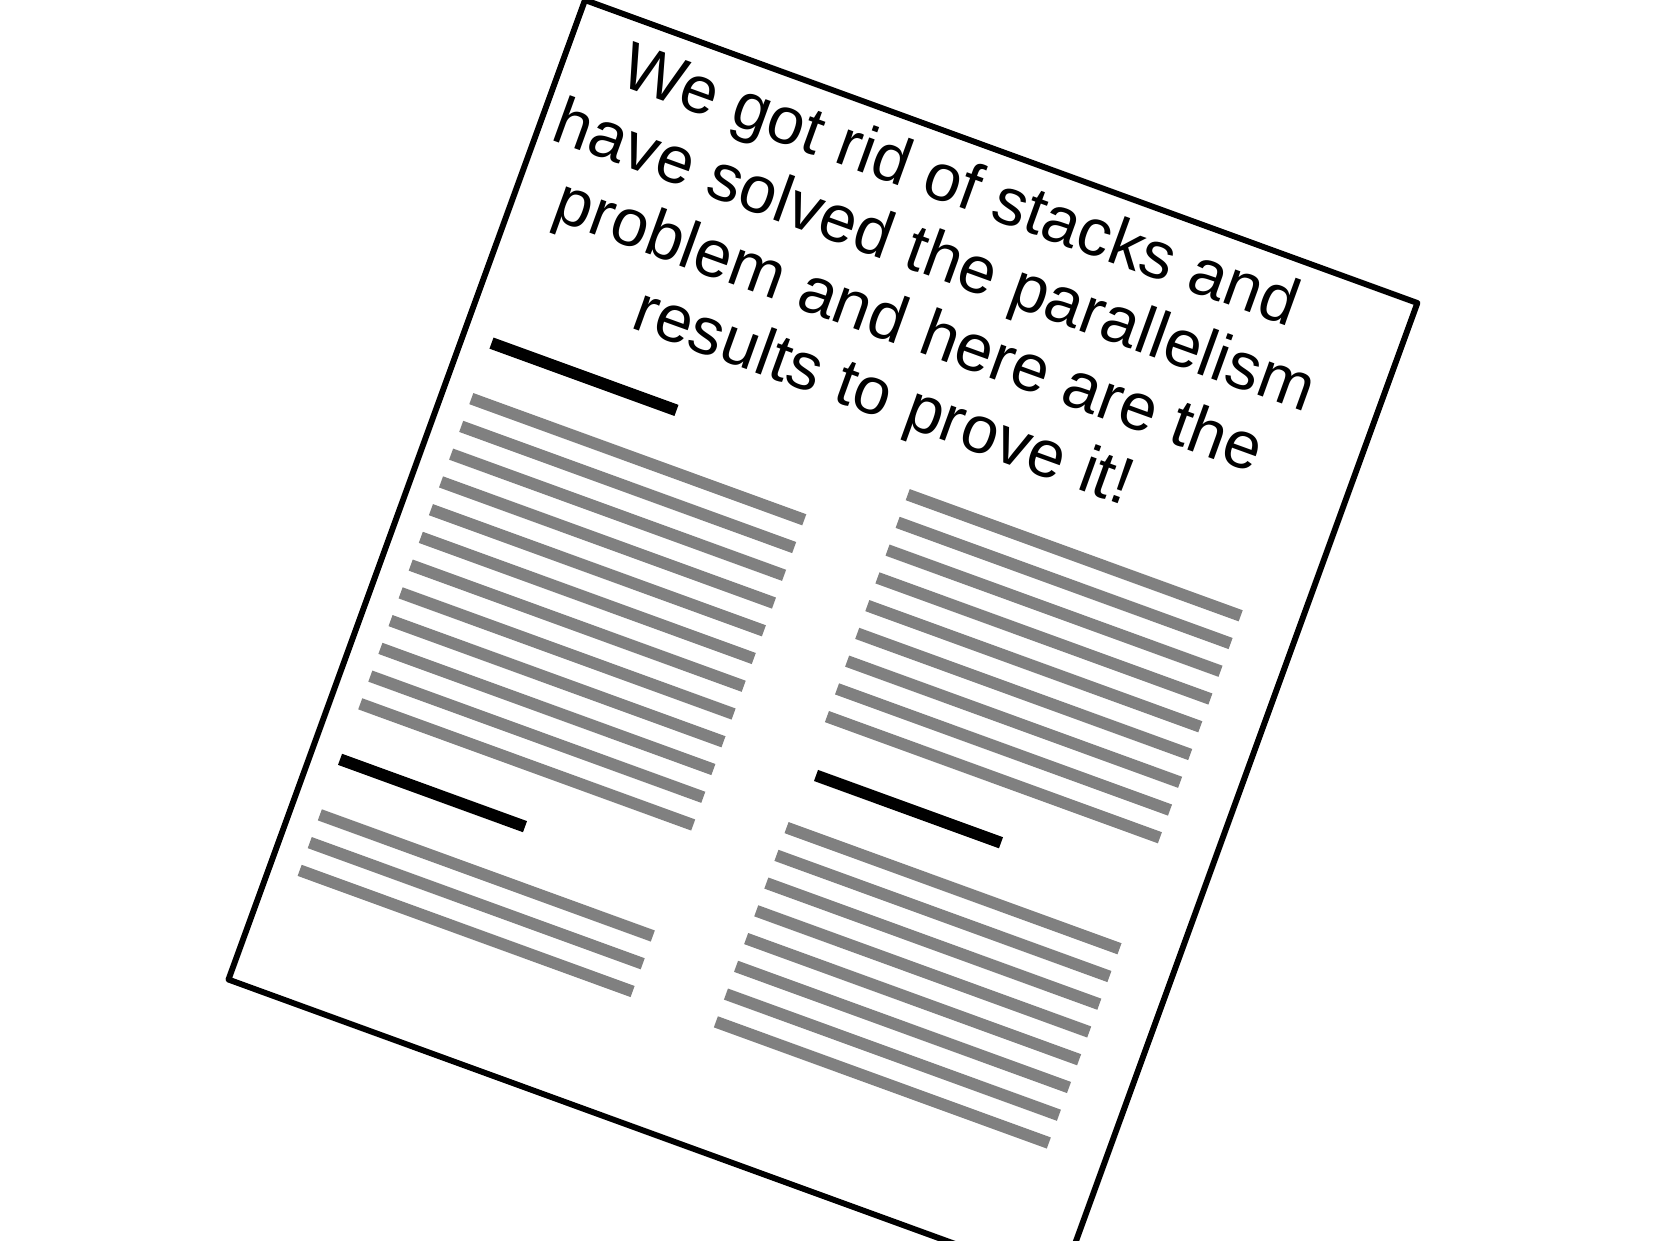

We got rid of stacks and have solved the parallelism problem and here are the results to prove it!